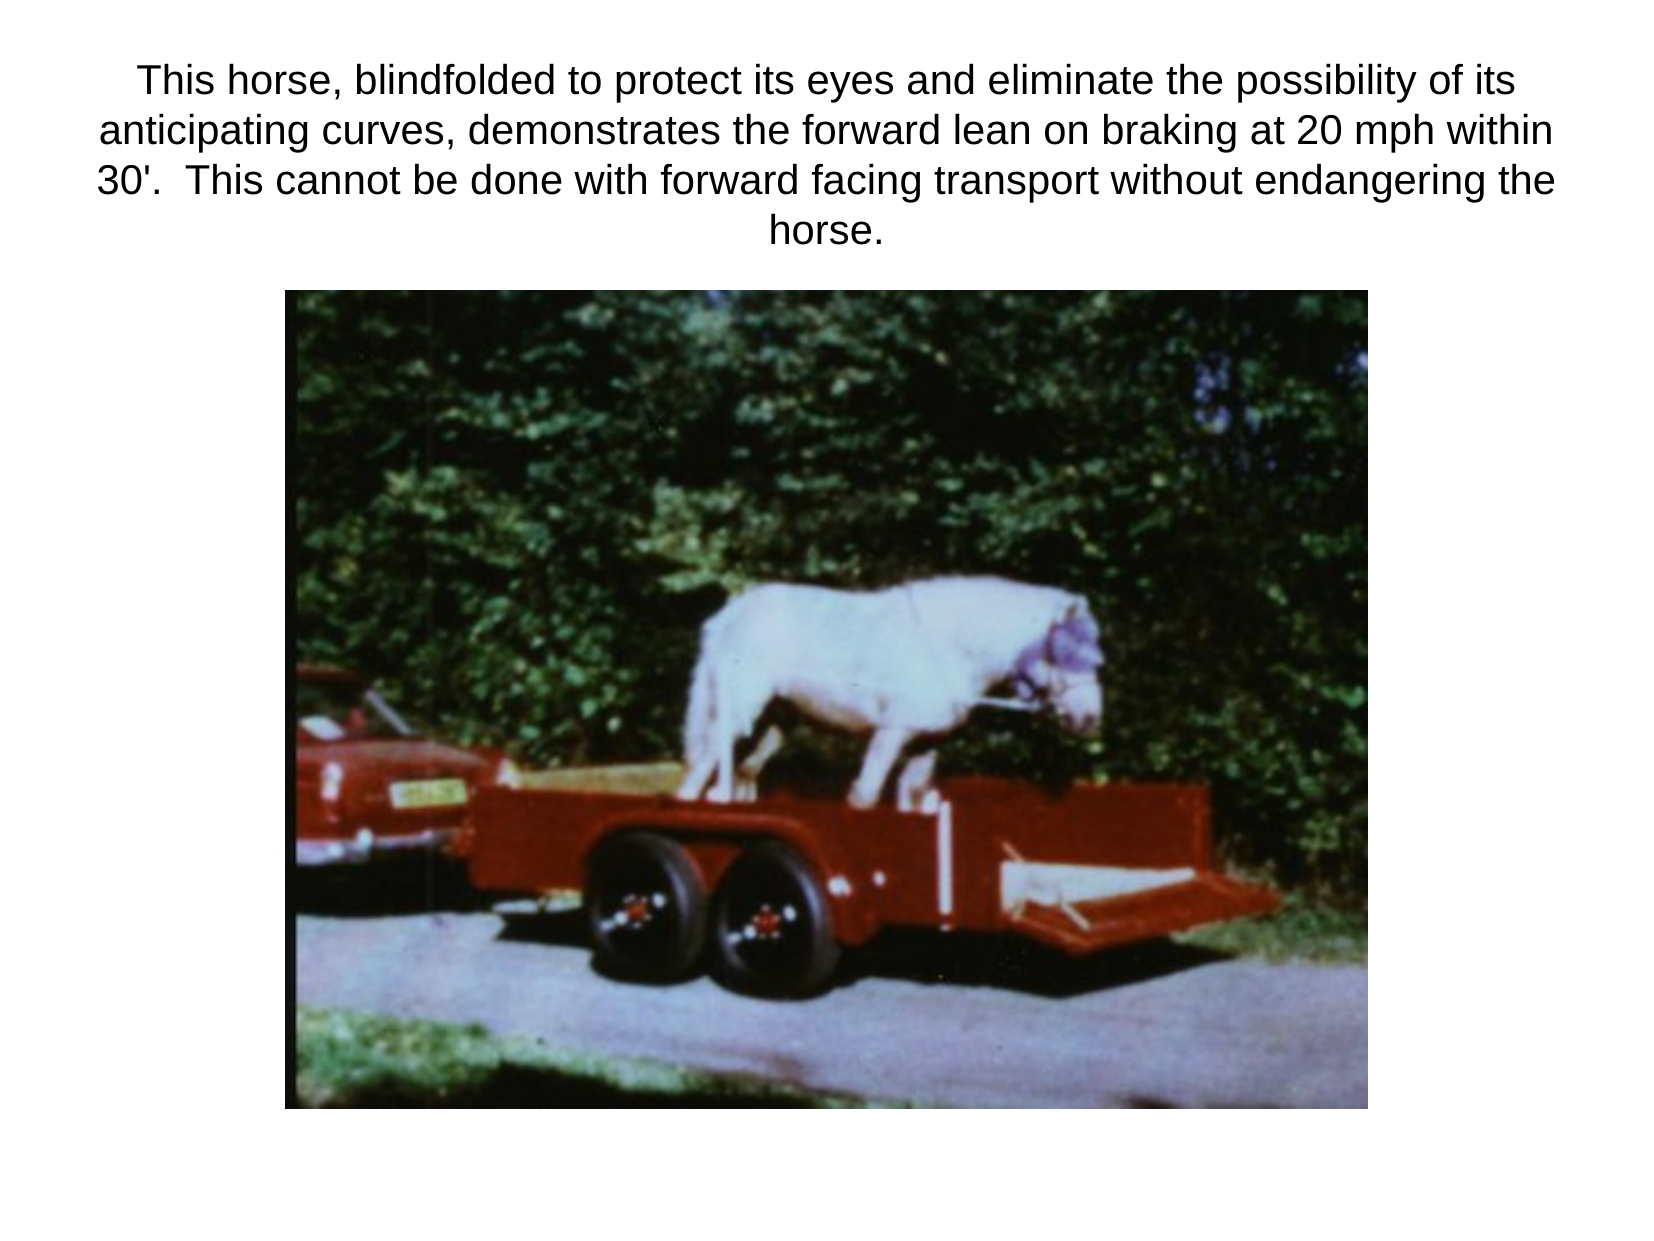

# This horse, blindfolded to protect its eyes and eliminate the possibility of its anticipating curves, demonstrates the forward lean on braking at 20 mph within 30'. This cannot be done with forward facing transport without endangering the horse.